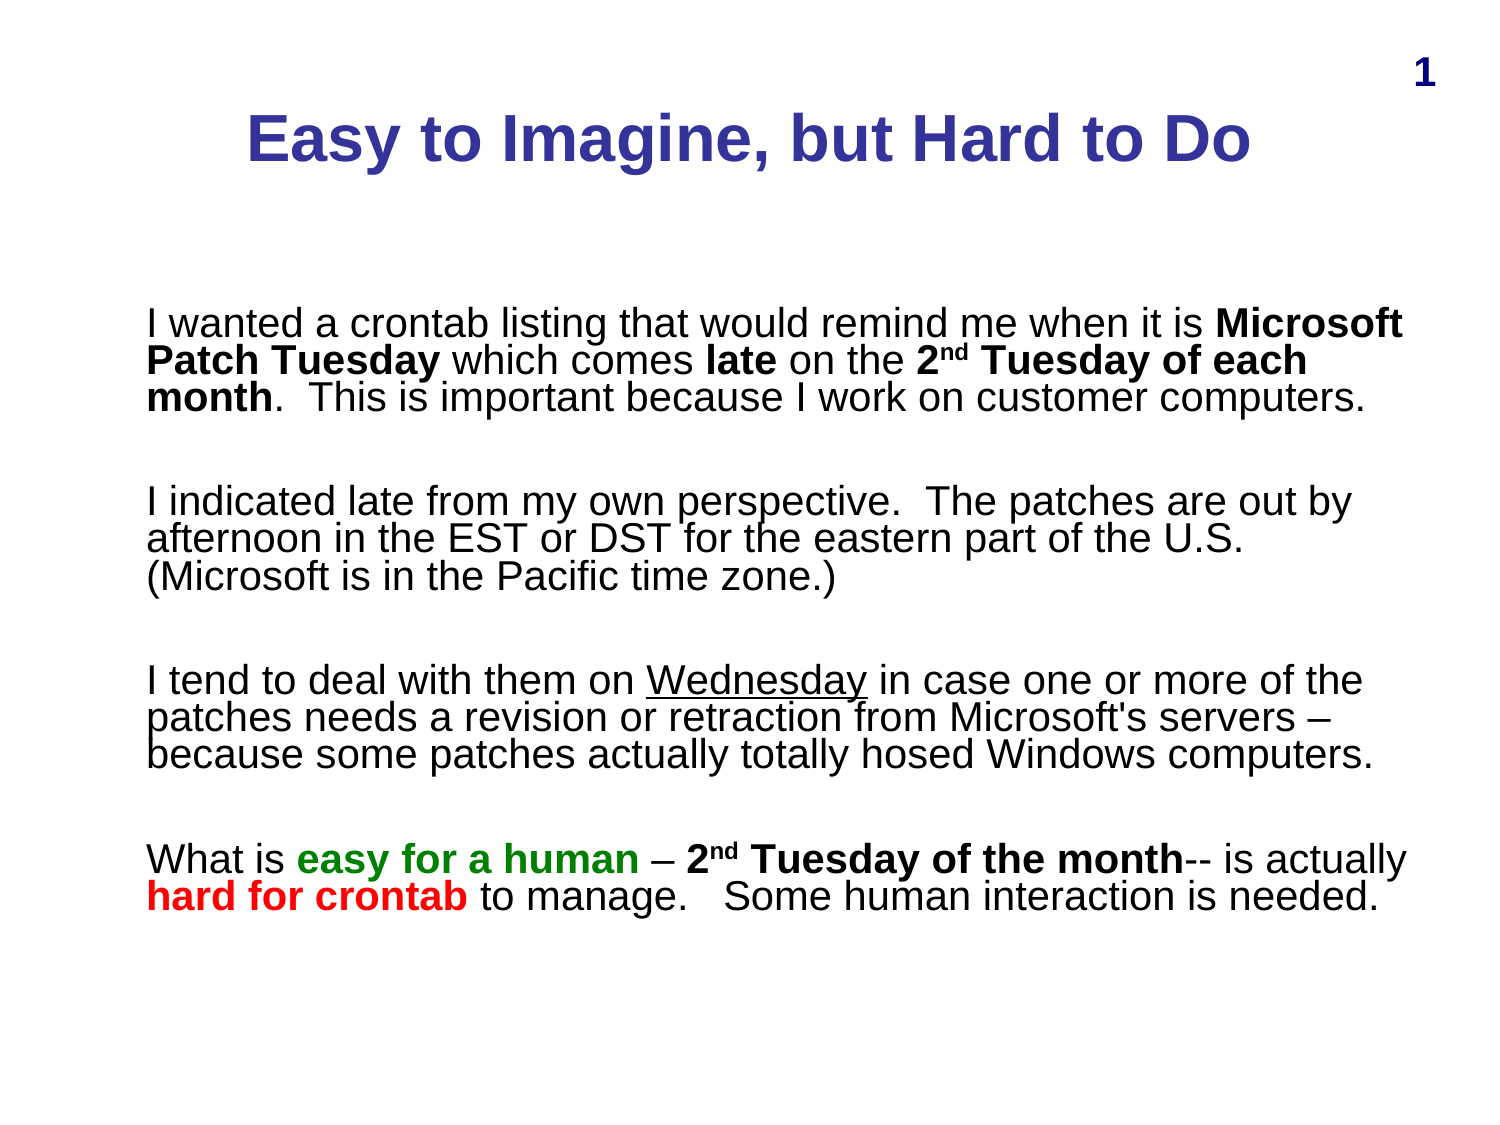

1
# Easy to Imagine, but Hard to Do
I wanted a crontab listing that would remind me when it is Microsoft Patch Tuesday which comes late on the 2nd Tuesday of each month. This is important because I work on customer computers.
I indicated late from my own perspective. The patches are out by afternoon in the EST or DST for the eastern part of the U.S. (Microsoft is in the Pacific time zone.)
I tend to deal with them on Wednesday in case one or more of the patches needs a revision or retraction from Microsoft's servers – because some patches actually totally hosed Windows computers.
What is easy for a human – 2nd Tuesday of the month-- is actually hard for crontab to manage. Some human interaction is needed.